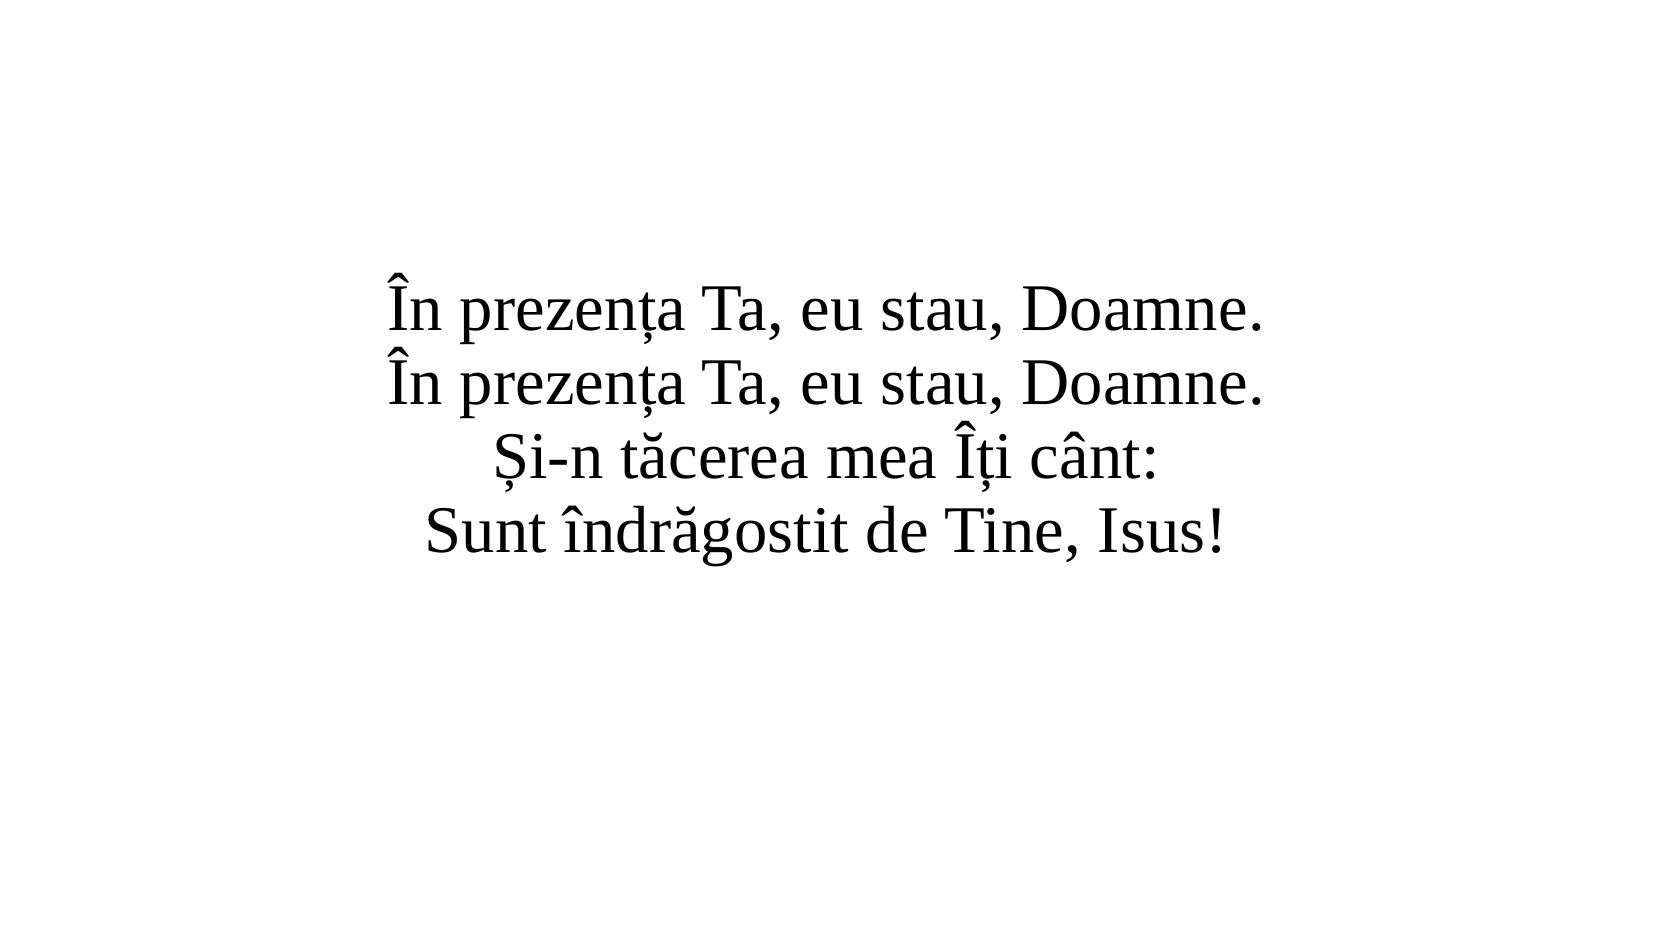

# În prezența Ta, eu stau, Doamne.
În prezența Ta, eu stau, Doamne.
Și-n tăcerea mea Îți cânt:
Sunt îndrăgostit de Tine, Isus!